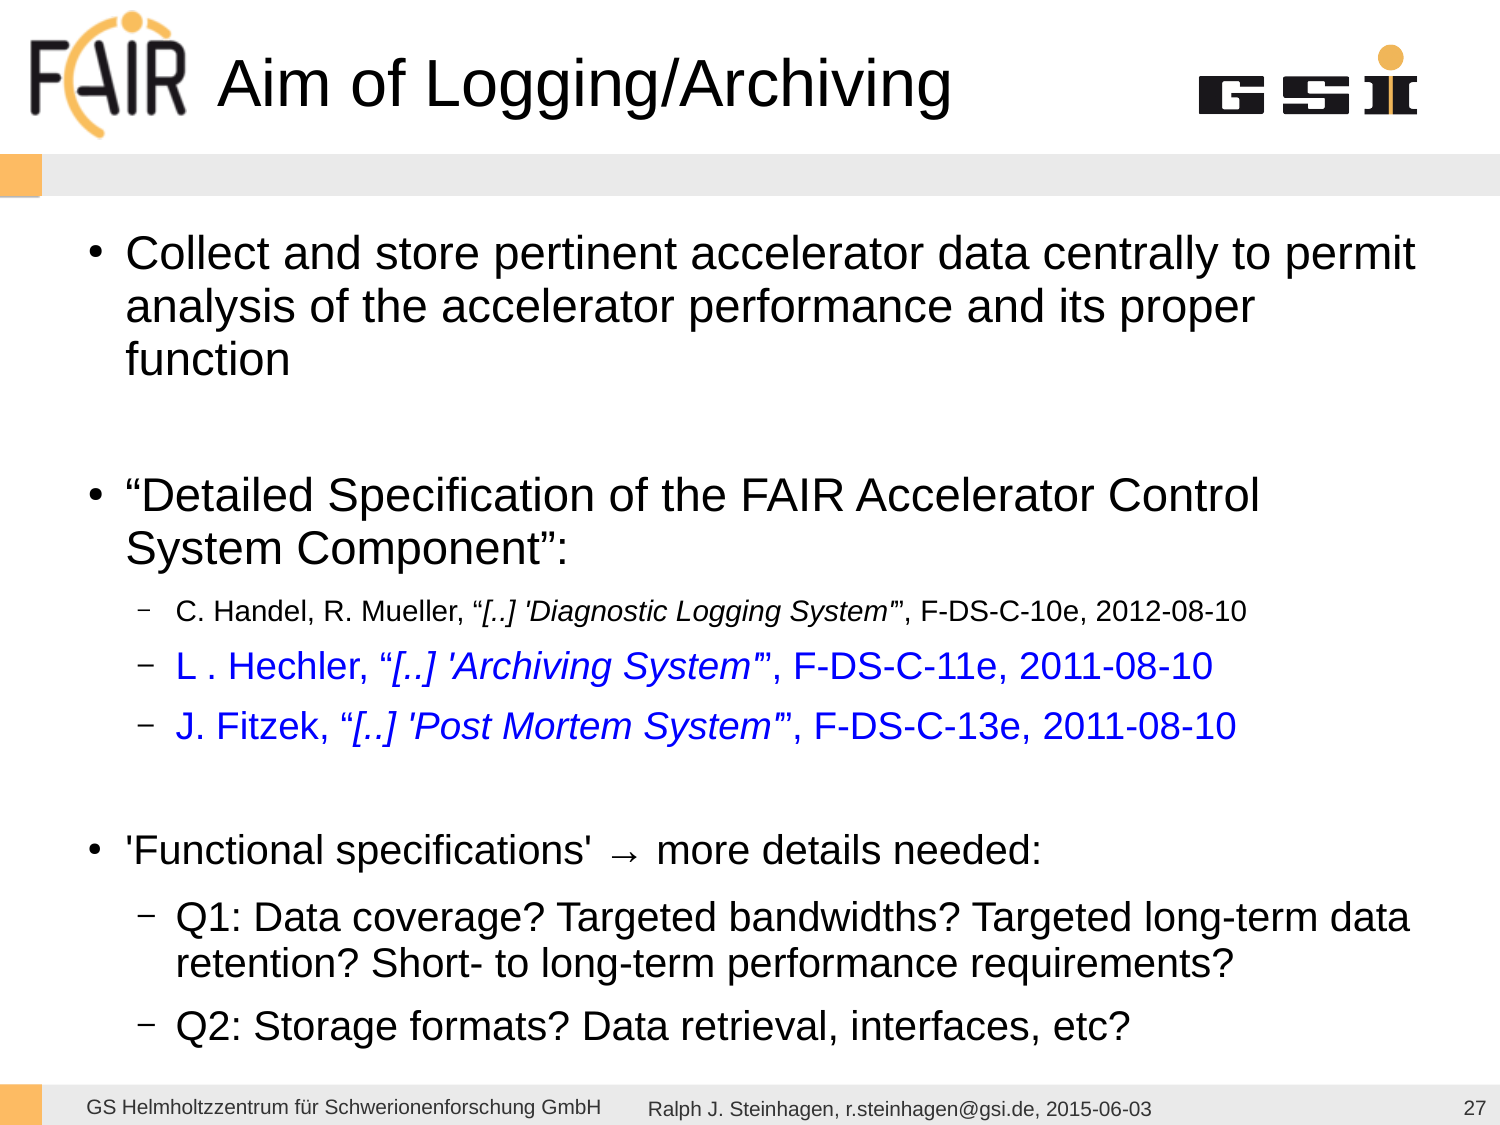

# Aim of Logging/Archiving
Collect and store pertinent accelerator data centrally to permit analysis of the accelerator performance and its proper function
“Detailed Specification of the FAIR Accelerator Control System Component”:
C. Handel, R. Mueller, “[..] 'Diagnostic Logging System'”, F-DS-C-10e, 2012-08-10
L . Hechler, “[..] 'Archiving System'”, F-DS-C-11e, 2011-08-10
J. Fitzek, “[..] 'Post Mortem System'”, F-DS-C-13e, 2011-08-10
'Functional specifications' → more details needed:
Q1: Data coverage? Targeted bandwidths? Targeted long-term data retention? Short- to long-term performance requirements?
Q2: Storage formats? Data retrieval, interfaces, etc?